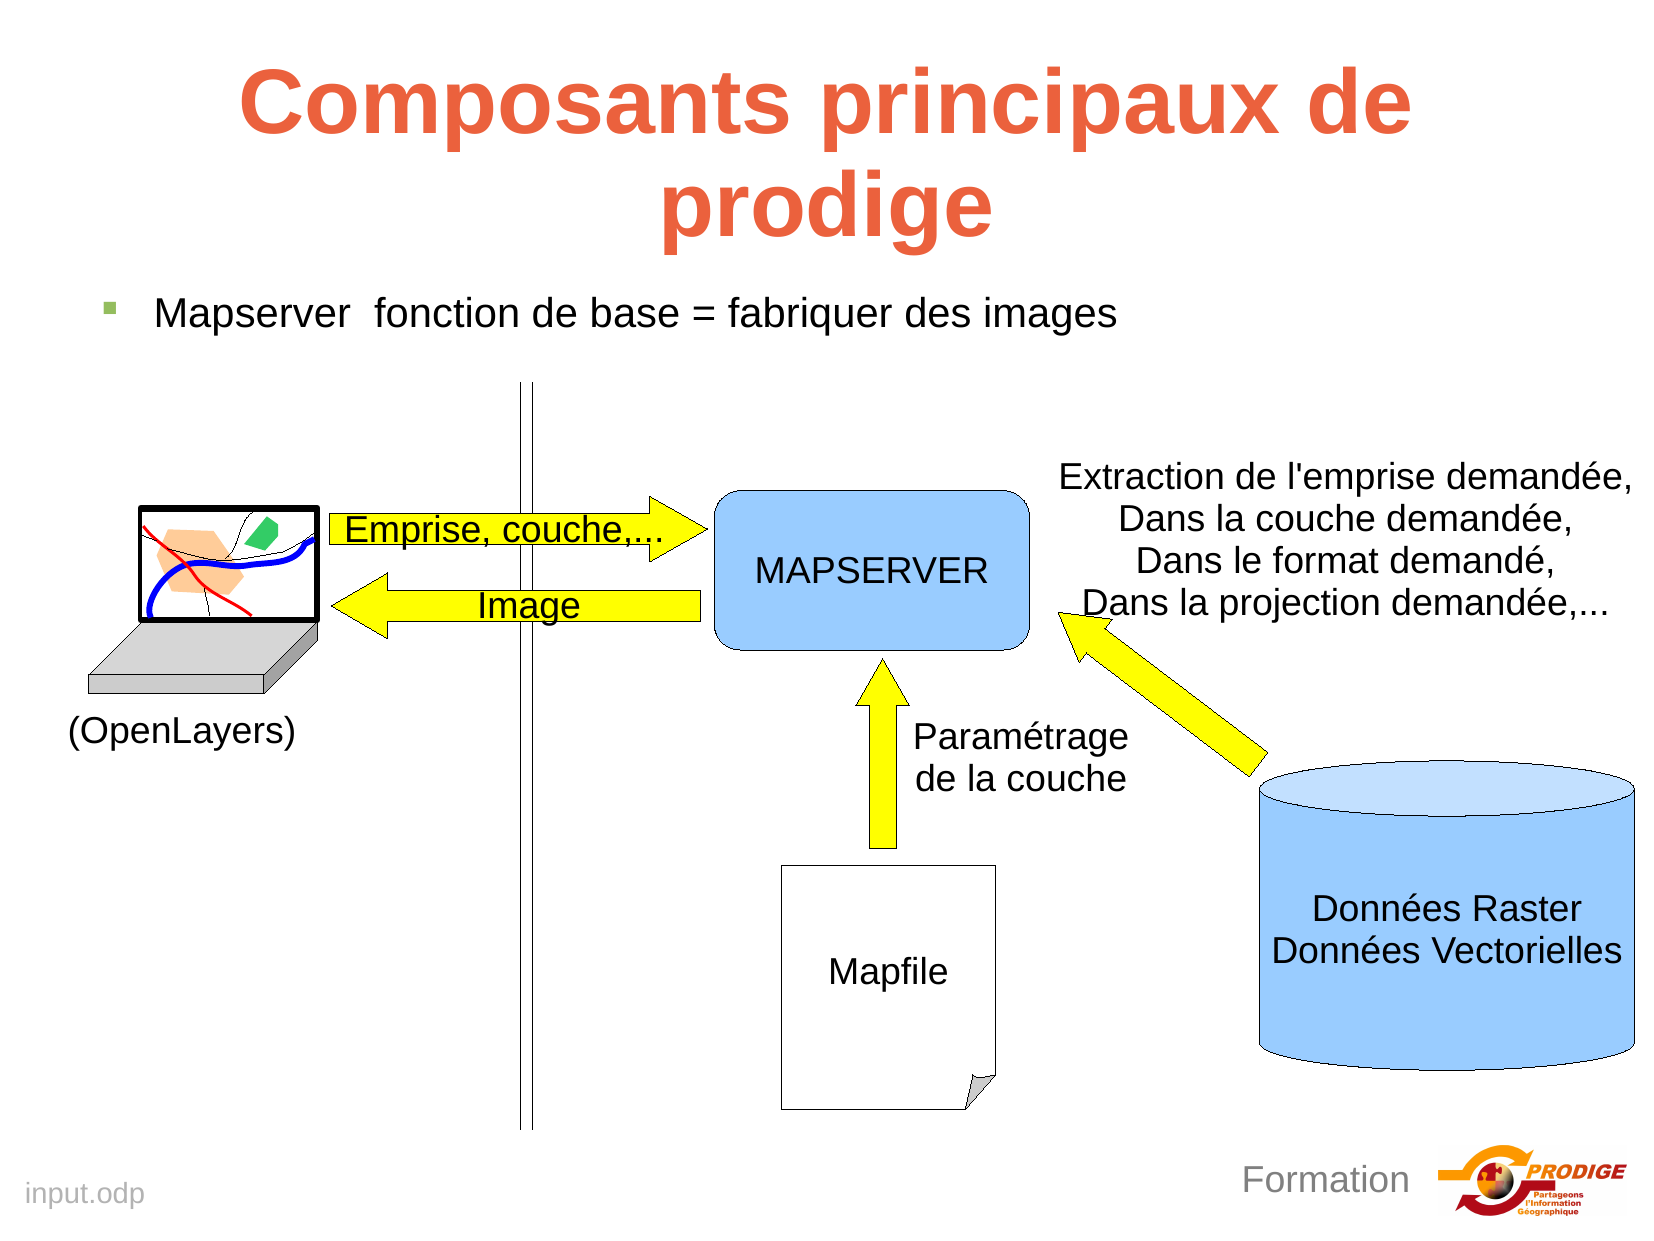

# Composants principaux de prodige
Mapserver fonction de base = fabriquer des images
Extraction de l'emprise demandée,
Dans la couche demandée,
Dans le format demandé,
Dans la projection demandée,...
MAPSERVER
Emprise, couche,...
Image
Paramétrage
de la couche
(OpenLayers)
Données Raster
Données Vectorielles
Mapfile